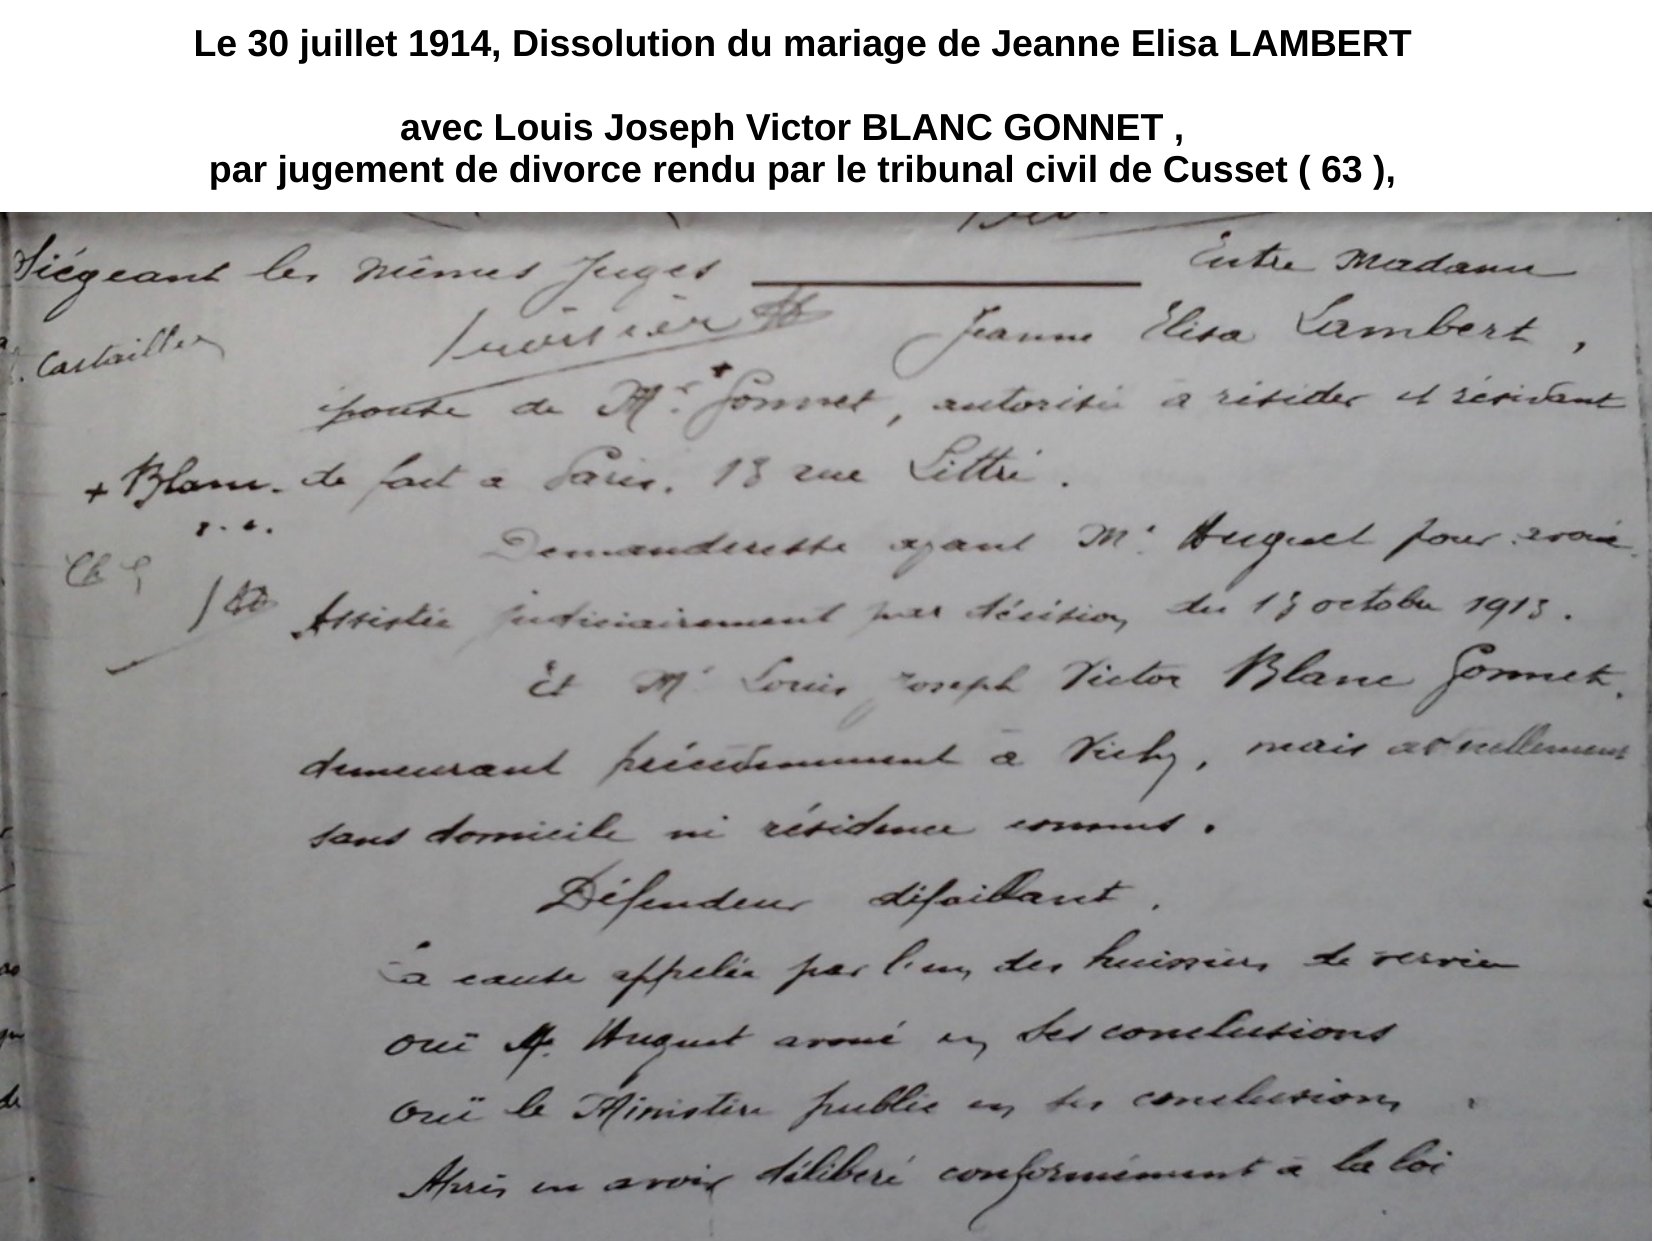

# Le 30 juillet 1914, Dissolution du mariage de Jeanne Elisa LAMBERT   avec Louis Joseph Victor BLANC GONNET , par jugement de divorce rendu par le tribunal civil de Cusset ( 63 ),